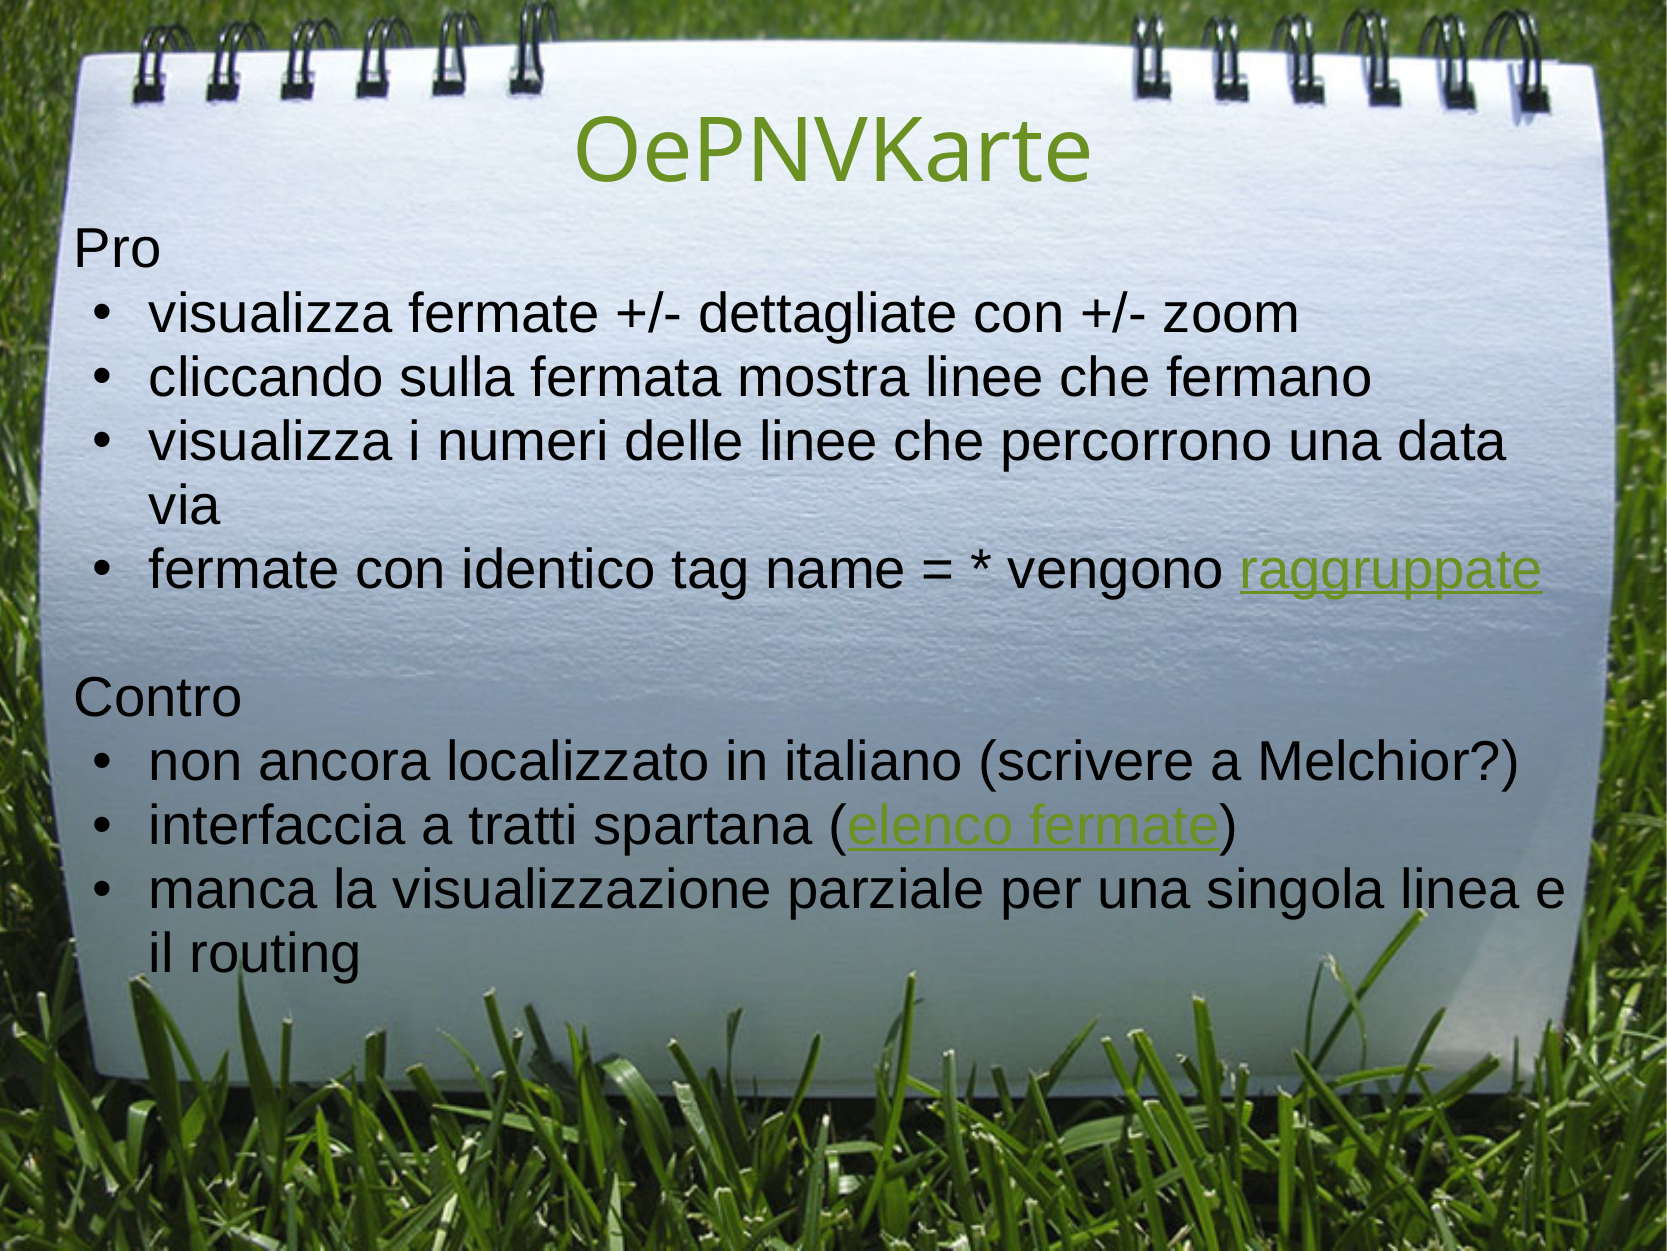

# OePNVKarte
Pro
visualizza fermate +/- dettagliate con +/- zoom
cliccando sulla fermata mostra linee che fermano
visualizza i numeri delle linee che percorrono una data via
fermate con identico tag name = * vengono raggruppate
Contro
non ancora localizzato in italiano (scrivere a Melchior?)
interfaccia a tratti spartana (elenco fermate)
manca la visualizzazione parziale per una singola linea e il routing